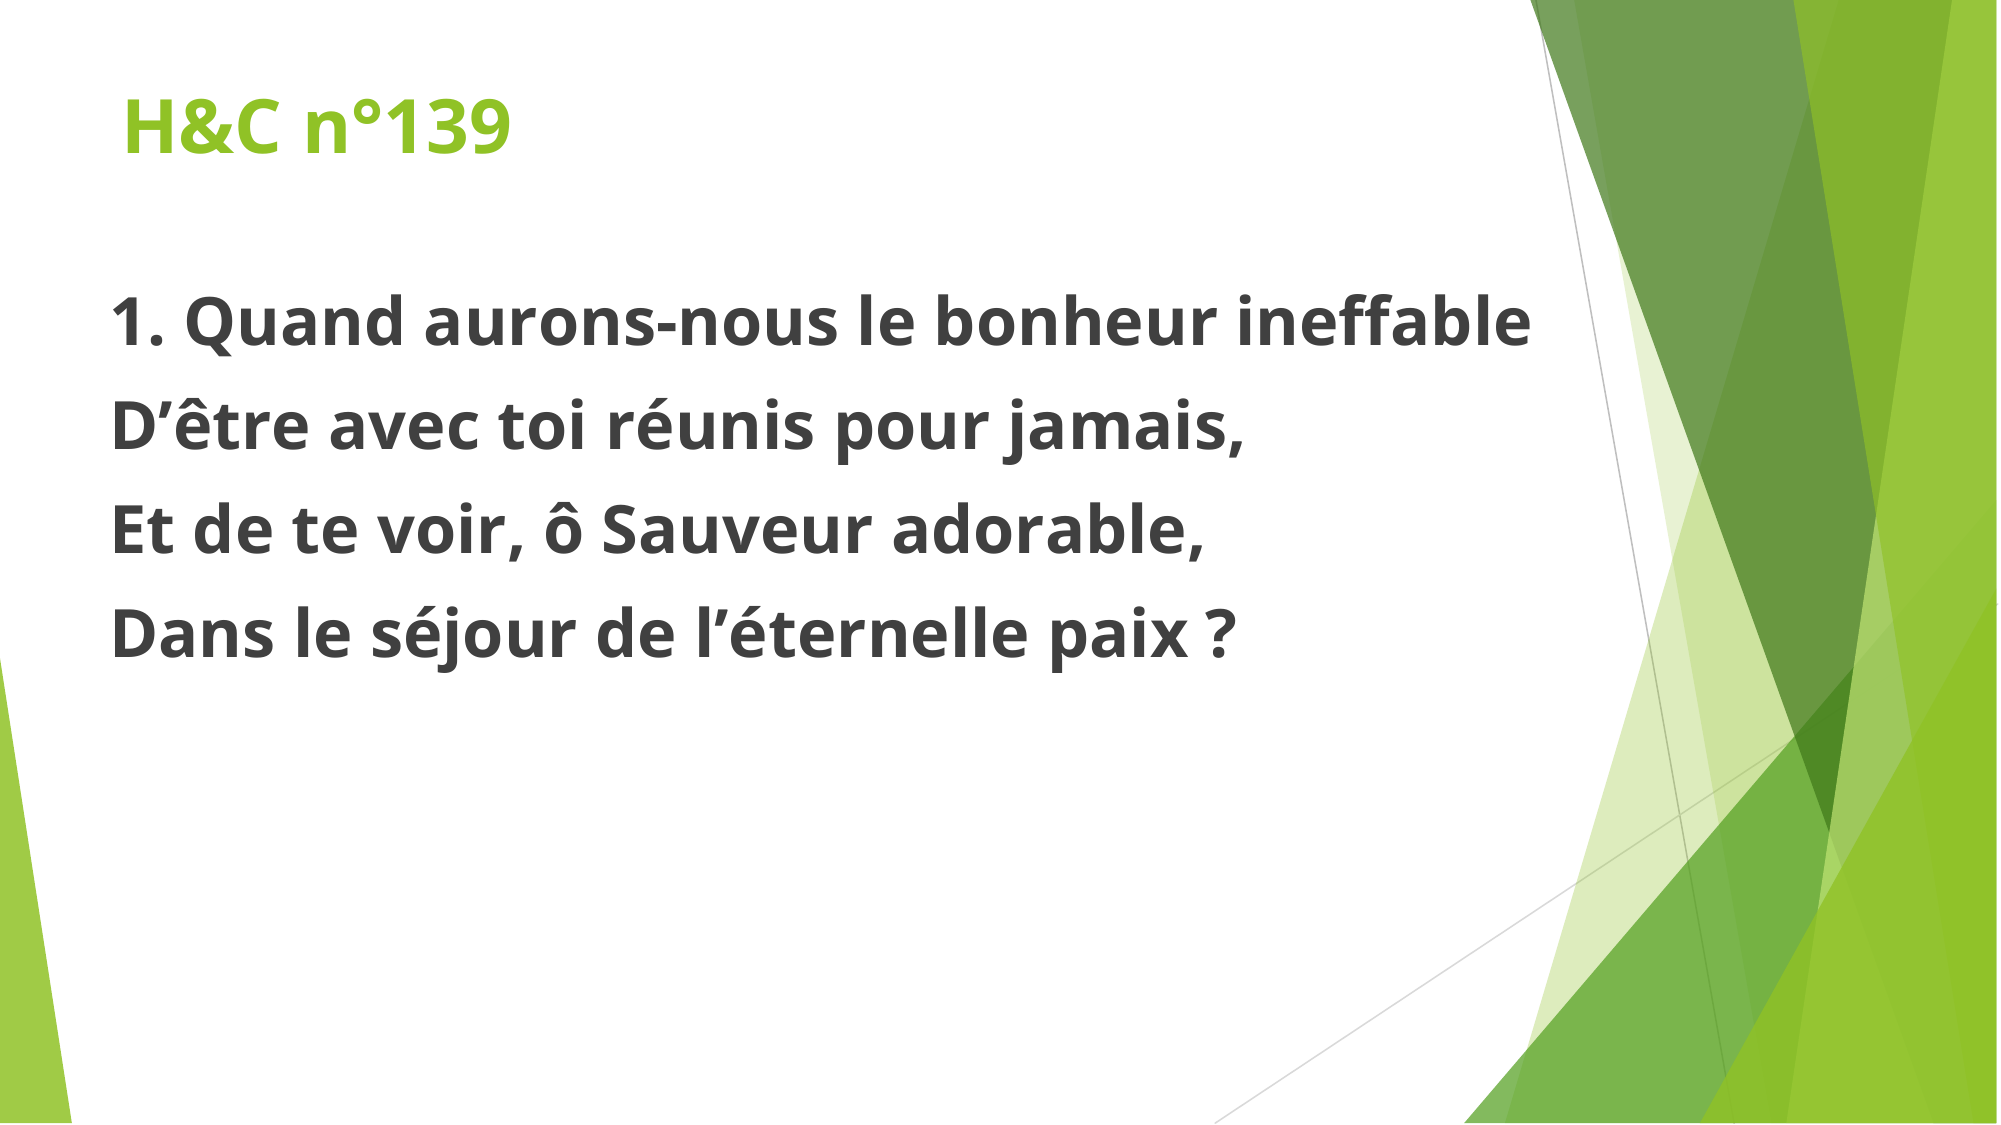

H&C n°139
1. Quand aurons-nous le bonheur ineffable
D’être avec toi réunis pour jamais,
Et de te voir, ô Sauveur adorable,
Dans le séjour de l’éternelle paix ?